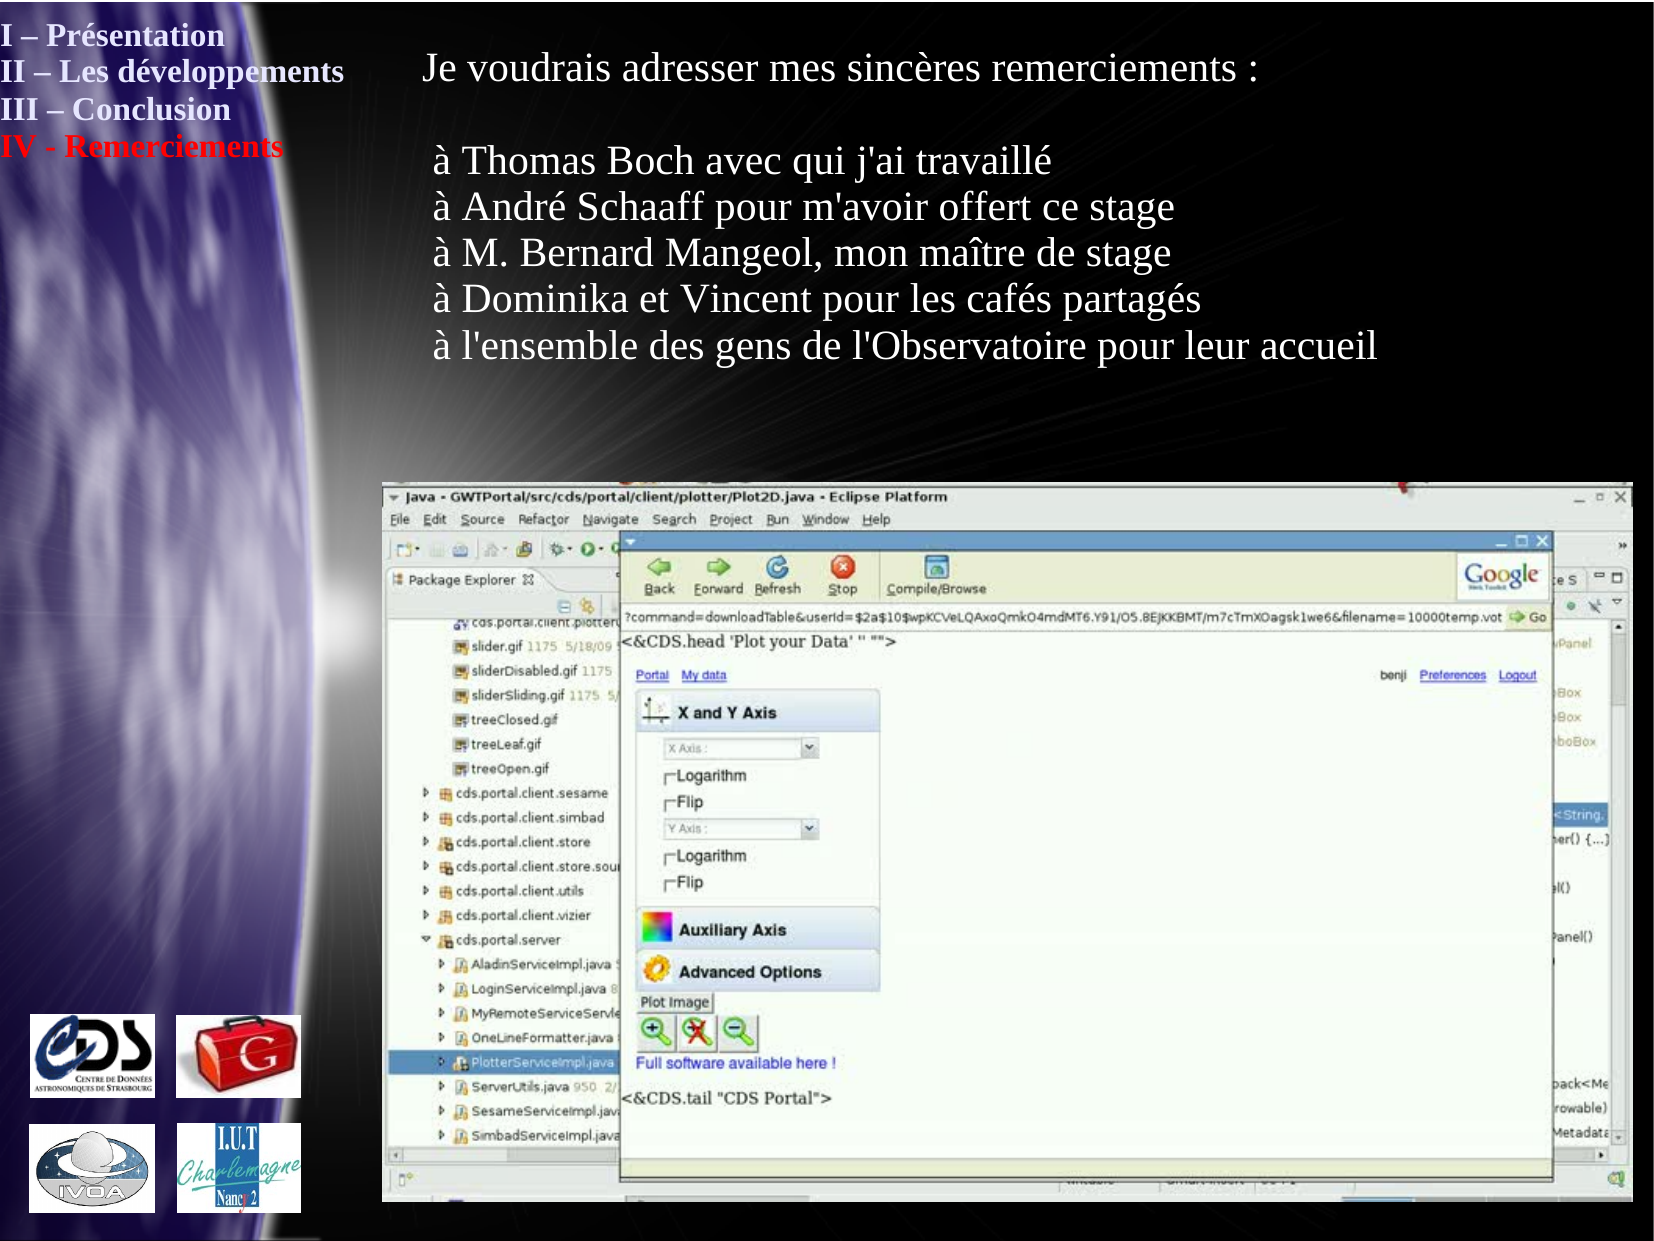

# I – Présentation II – Les développements III – Conclusion IV - Remerciements
Je voudrais adresser mes sincères remerciements :
 à Thomas Boch avec qui j'ai travaillé
 à André Schaaff pour m'avoir offert ce stage
 à M. Bernard Mangeol, mon maître de stage
 à Dominika et Vincent pour les cafés partagés
 à l'ensemble des gens de l'Observatoire pour leur accueil